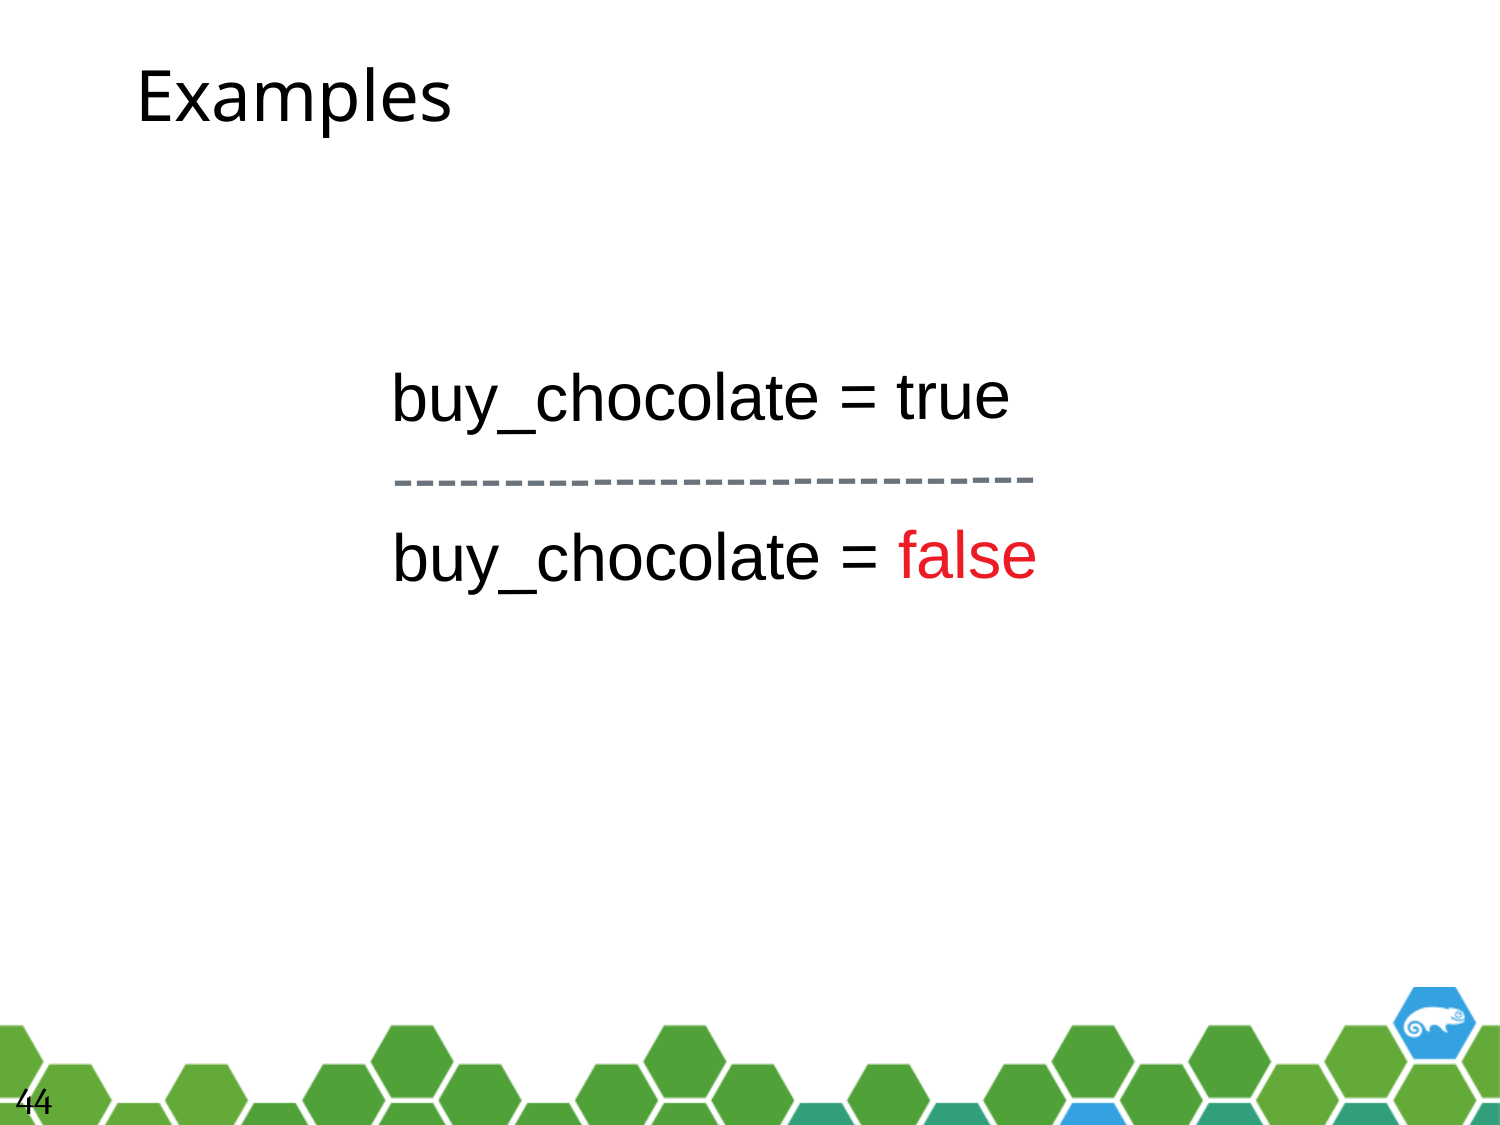

Examples
 buy_chocolate = true
 -----------------------------
 buy_chocolate = false